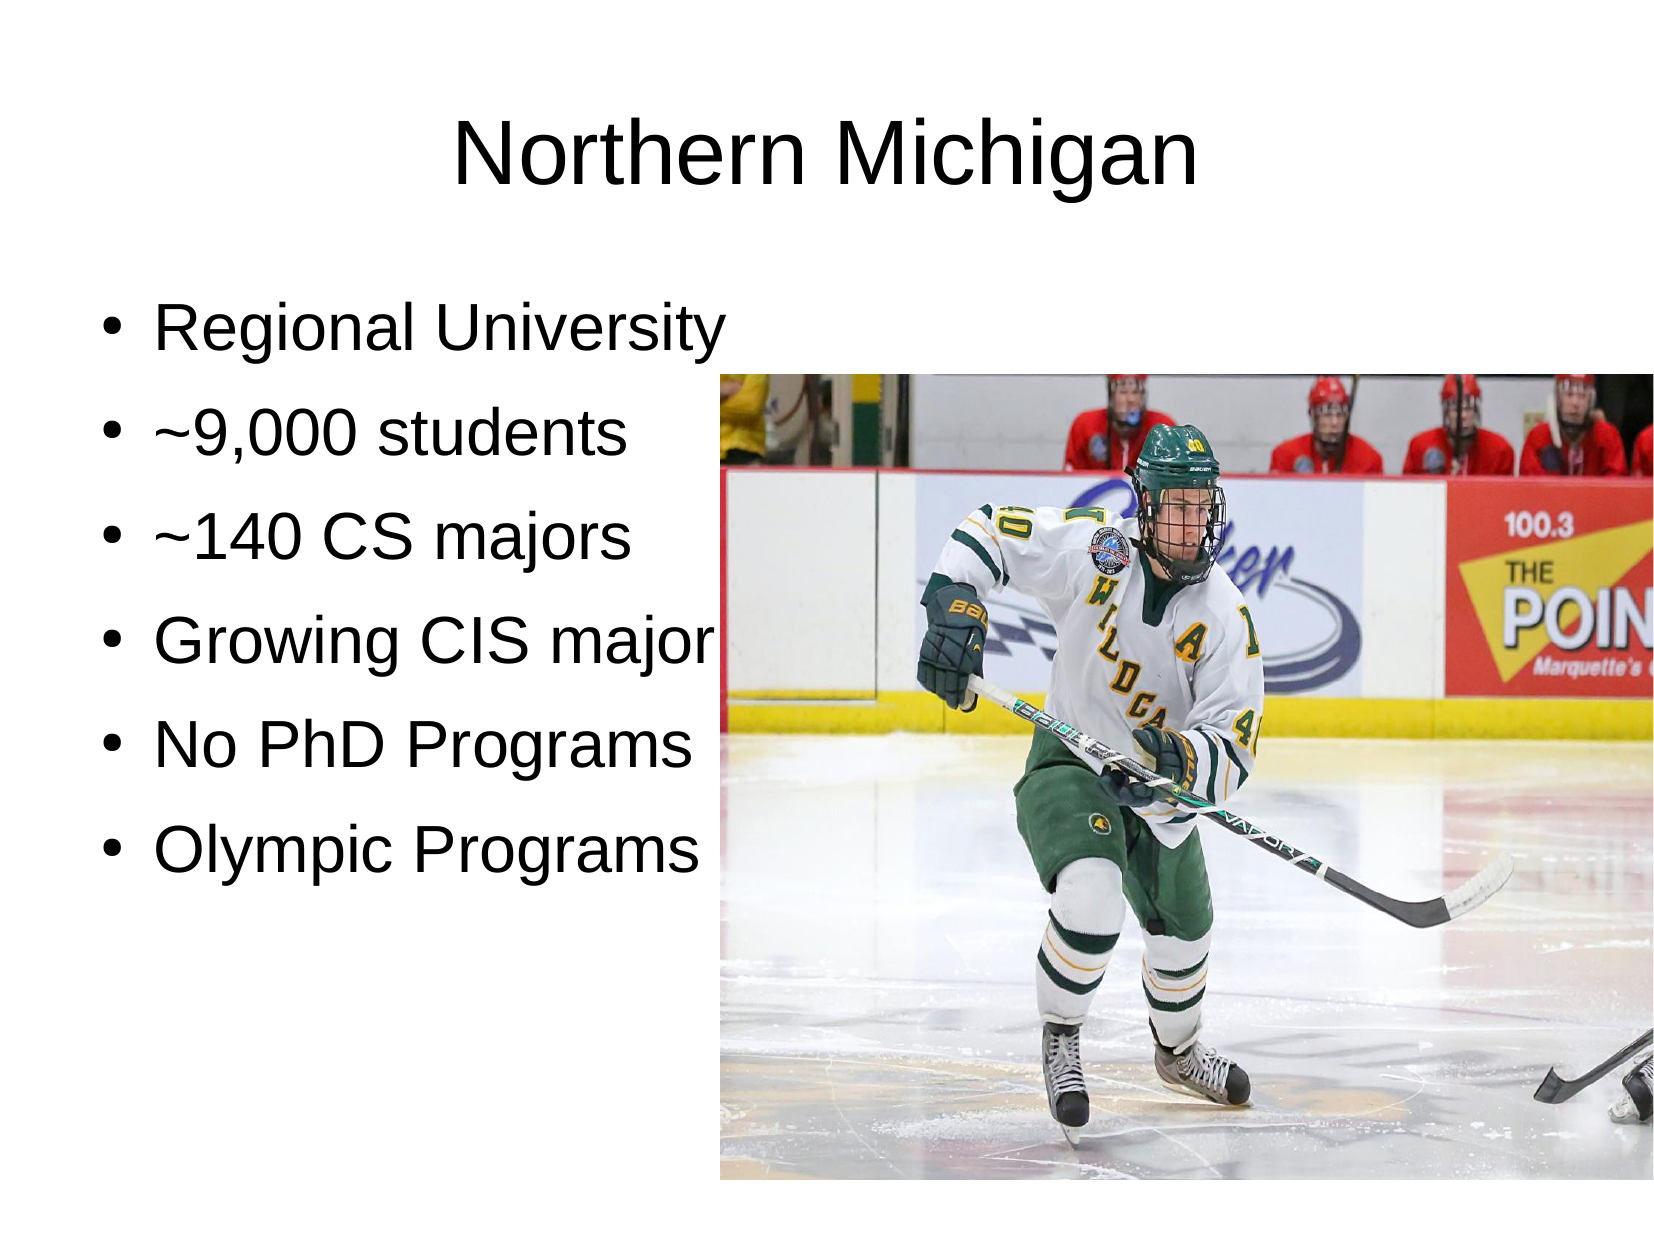

# Northern Michigan
Regional University
~9,000 students
~140 CS majors
Growing CIS major
No PhD Programs
Olympic Programs